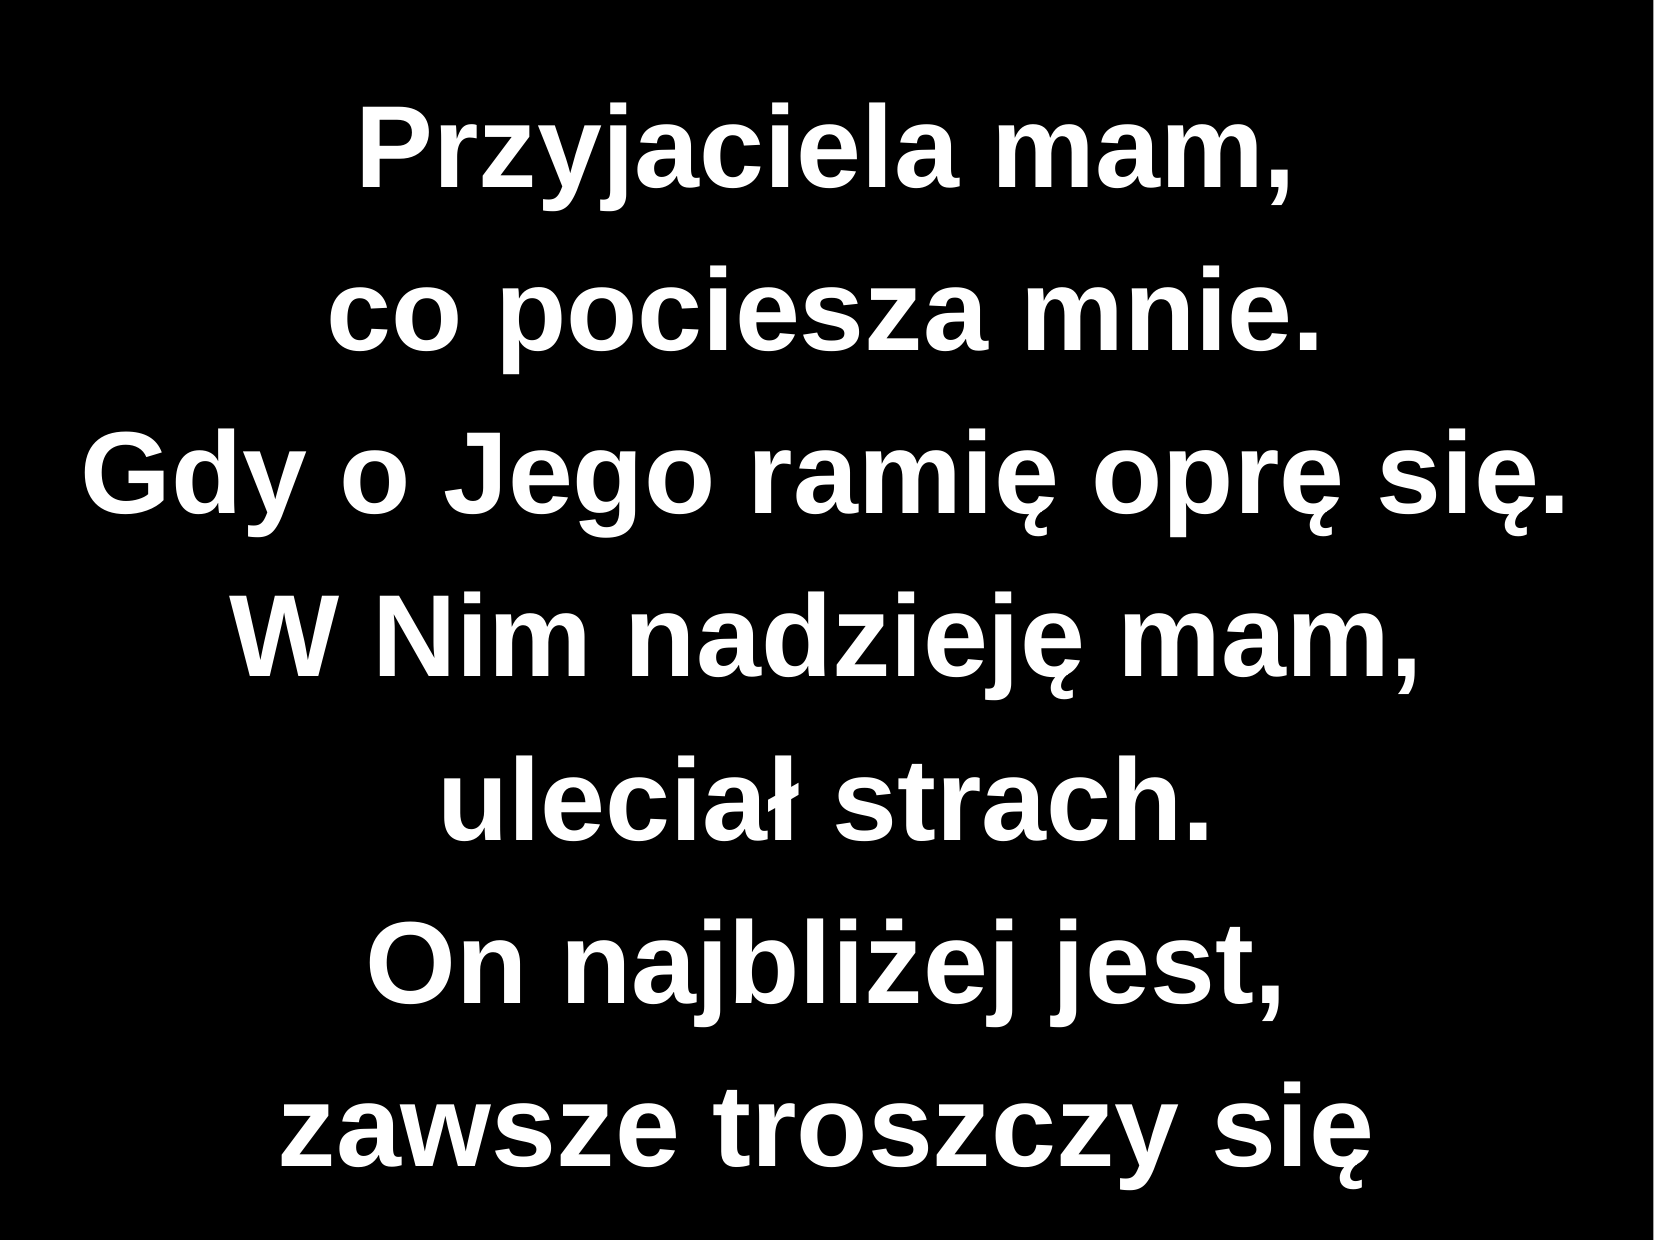

# Przyjaciela mam,
co pociesza mnie.
Gdy o Jego ramię oprę się.
W Nim nadzieję mam,
uleciał strach.
On najbliżej jest,
zawsze troszczy się